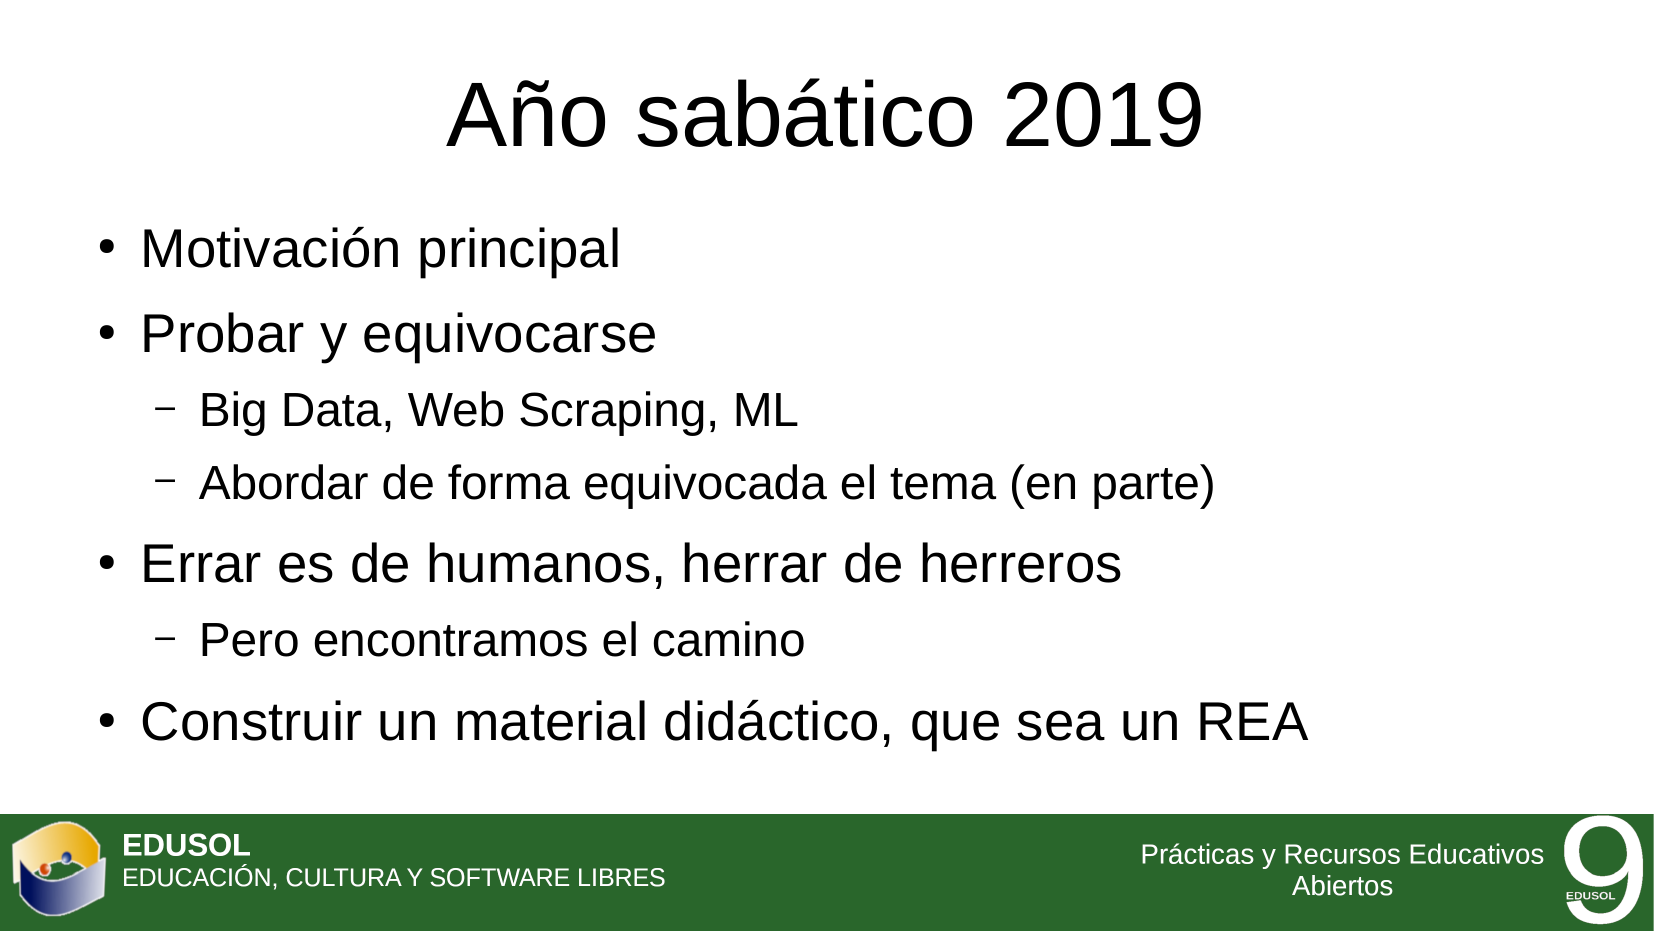

# Año sabático 2019
Motivación principal
Probar y equivocarse
Big Data, Web Scraping, ML
Abordar de forma equivocada el tema (en parte)
Errar es de humanos, herrar de herreros
Pero encontramos el camino
Construir un material didáctico, que sea un REA